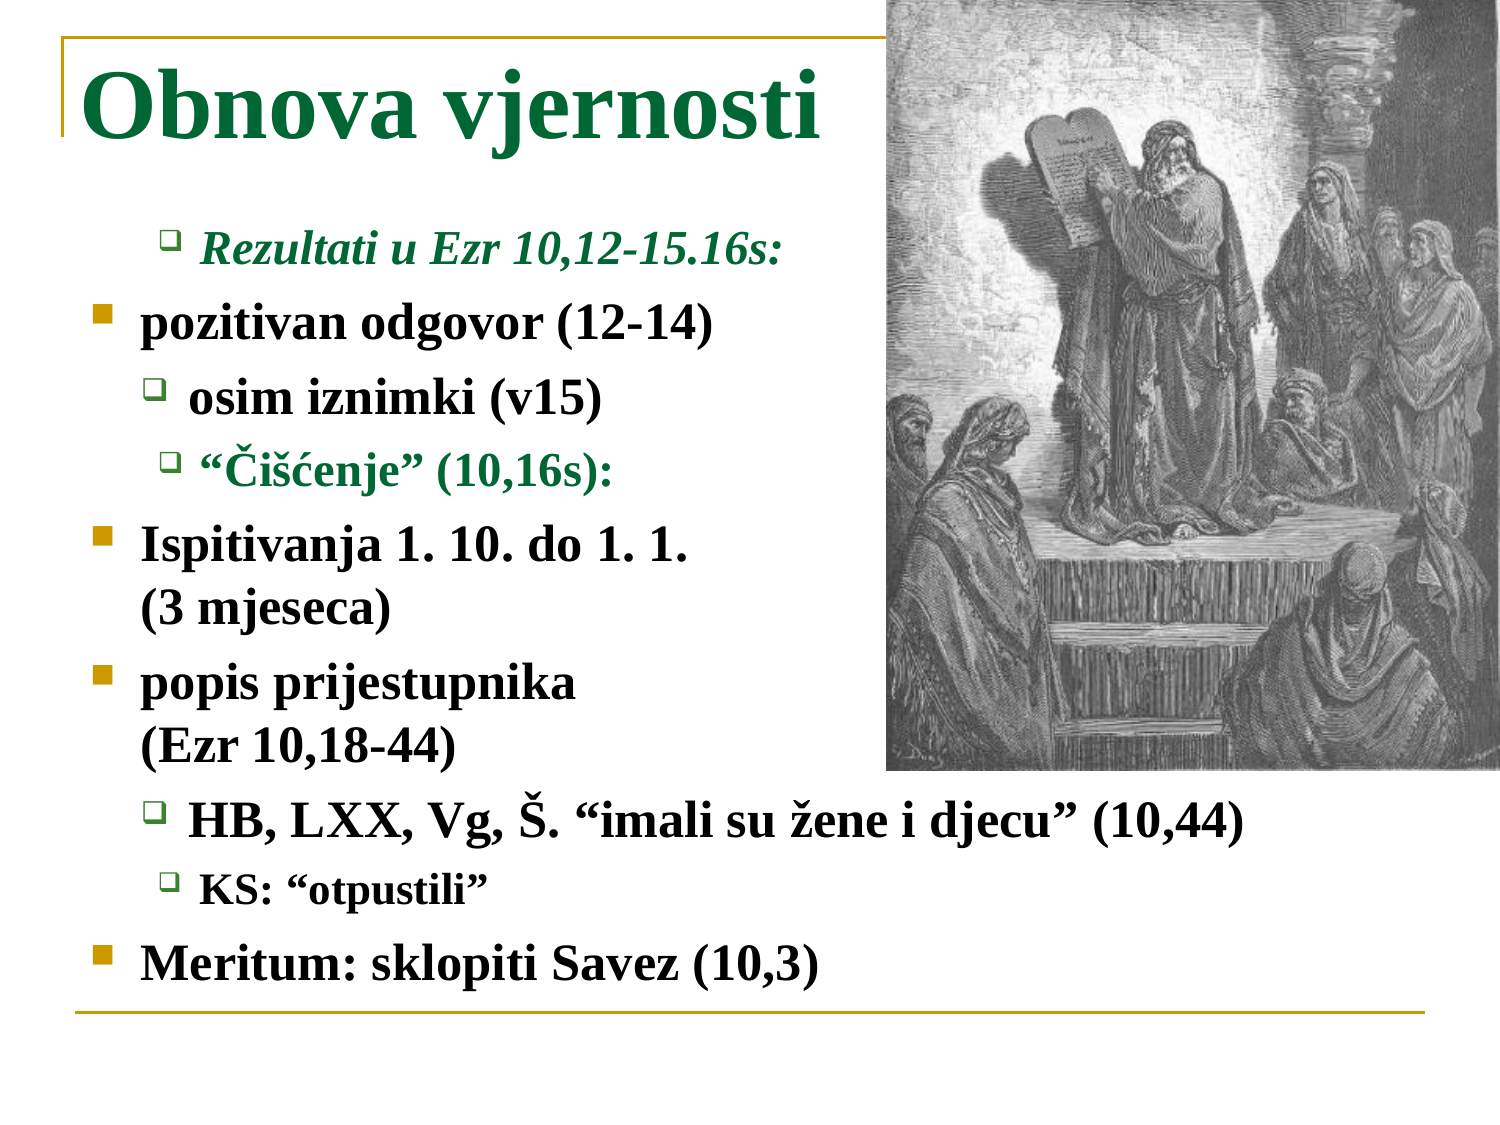

# Obnova vjernosti
Rezultati u Ezr 10,12-15.16s:
pozitivan odgovor (12-14)
osim iznimki (v15)
“Čišćenje” (10,16s):
Ispitivanja 1. 10. do 1. 1.
(3 mjeseca)
popis prijestupnika
(Ezr 10,18-44)
HB, LXX, Vg, Š. “imali su žene i djecu” (10,44)
KS: “otpustili”
Meritum: sklopiti Savez (10,3)